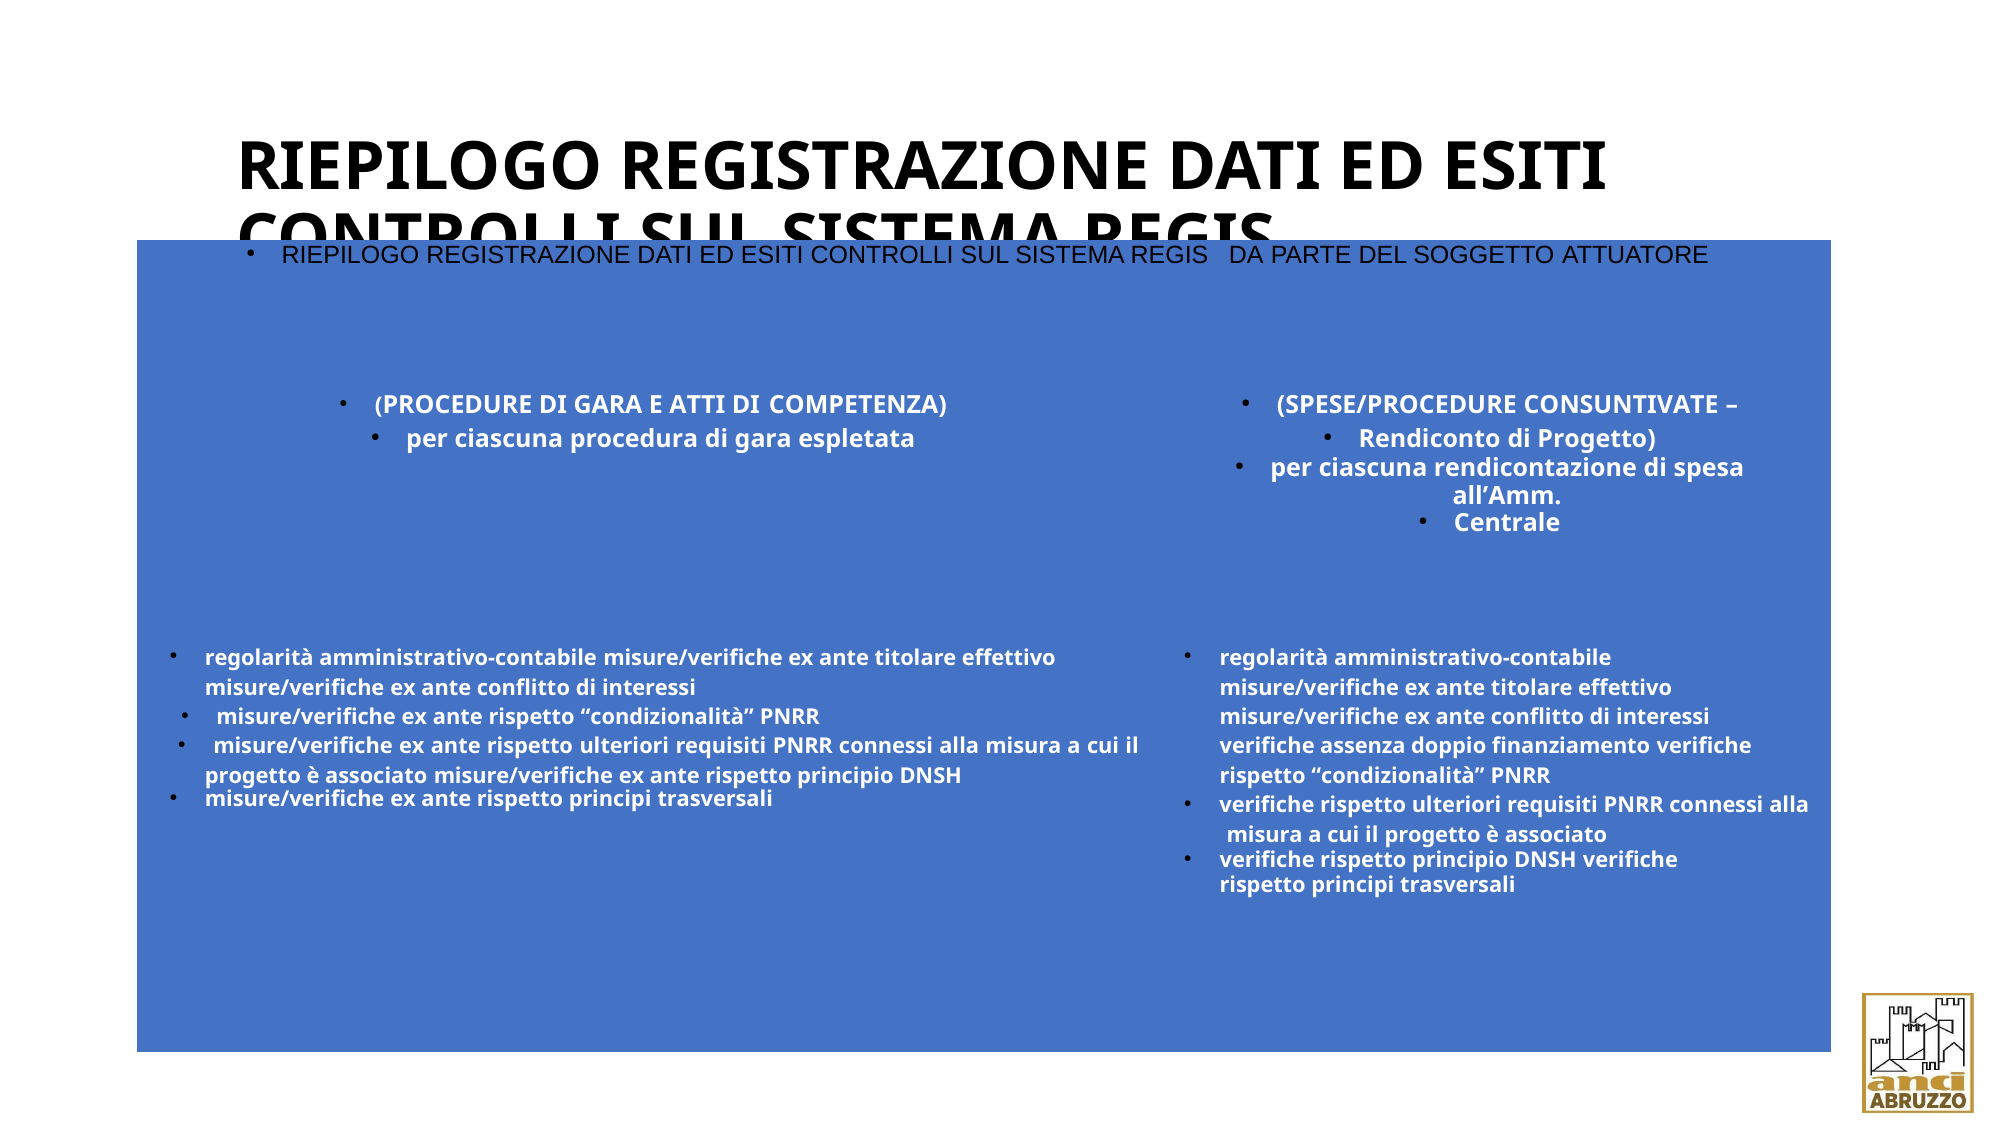

# RIEPILOGO REGISTRAZIONE DATI ED ESITI CONTROLLI SUL SISTEMA REGIS
| RIEPILOGO REGISTRAZIONE DATI ED ESITI CONTROLLI SUL SISTEMA REGIS DA PARTE DEL SOGGETTO ATTUATORE | |
| --- | --- |
| (PROCEDURE DI GARA E ATTI DI COMPETENZA) per ciascuna procedura di gara espletata | (SPESE/PROCEDURE CONSUNTIVATE – Rendiconto di Progetto) per ciascuna rendicontazione di spesa all’Amm. Centrale |
| regolarità amministrativo-contabile misure/verifiche ex ante titolare effettivo misure/verifiche ex ante conflitto di interessi misure/verifiche ex ante rispetto “condizionalità” PNRR misure/verifiche ex ante rispetto ulteriori requisiti PNRR connessi alla misura a cui il progetto è associato misure/verifiche ex ante rispetto principio DNSH misure/verifiche ex ante rispetto principi trasversali | regolarità amministrativo-contabile misure/verifiche ex ante titolare effettivo misure/verifiche ex ante conflitto di interessi verifiche assenza doppio finanziamento verifiche rispetto “condizionalità” PNRR verifiche rispetto ulteriori requisiti PNRR connessi alla misura a cui il progetto è associato verifiche rispetto principio DNSH verifiche rispetto principi trasversali |